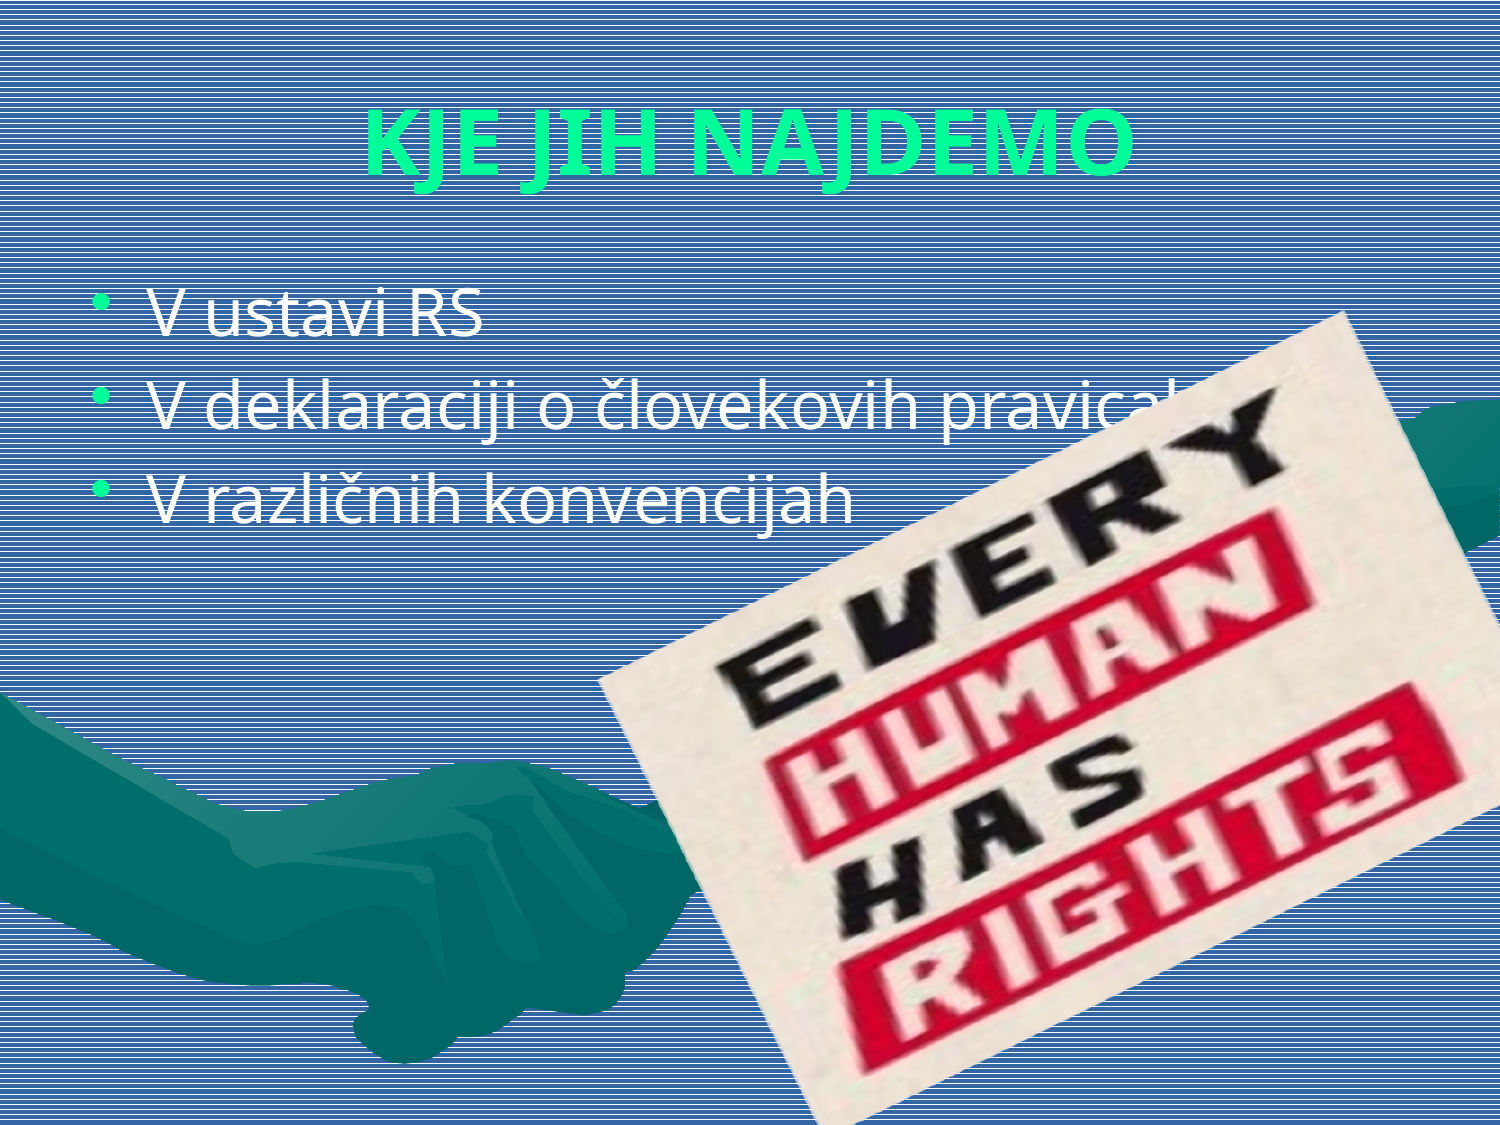

# KJE JIH NAJDEMO
V ustavi RS
V deklaraciji o človekovih pravicah
V različnih konvencijah